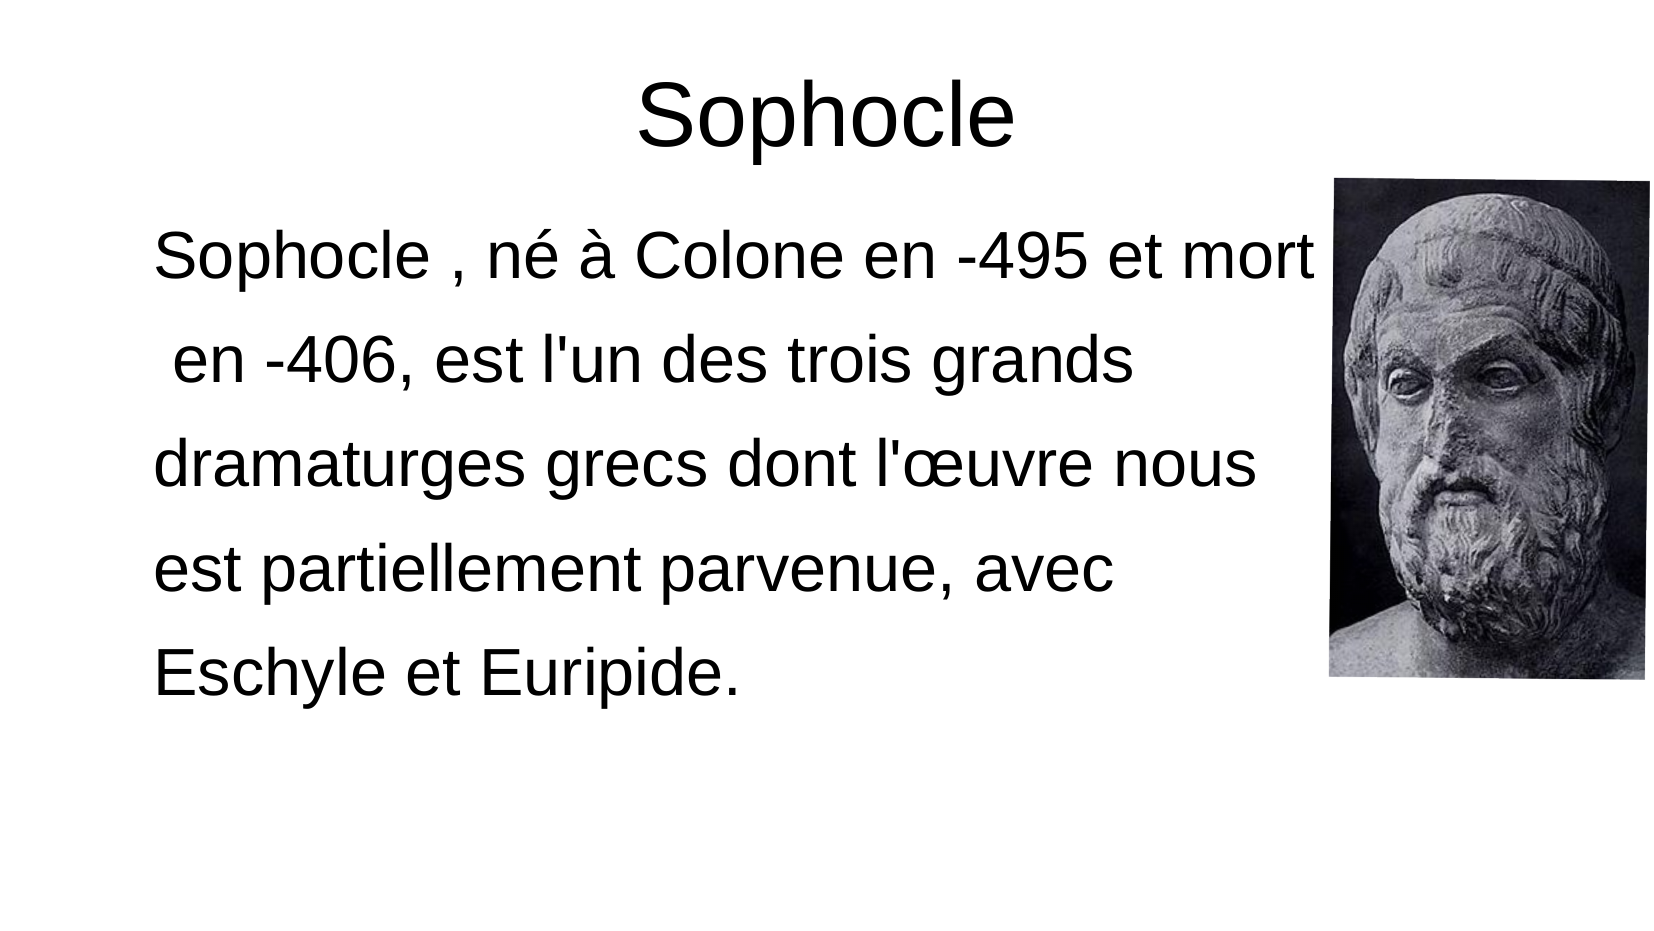

# Sophocle
Sophocle , né à Colone en -495 et mort
 en -406, est l'un des trois grands
dramaturges grecs dont l'œuvre nous
est partiellement parvenue, avec
Eschyle et Euripide.